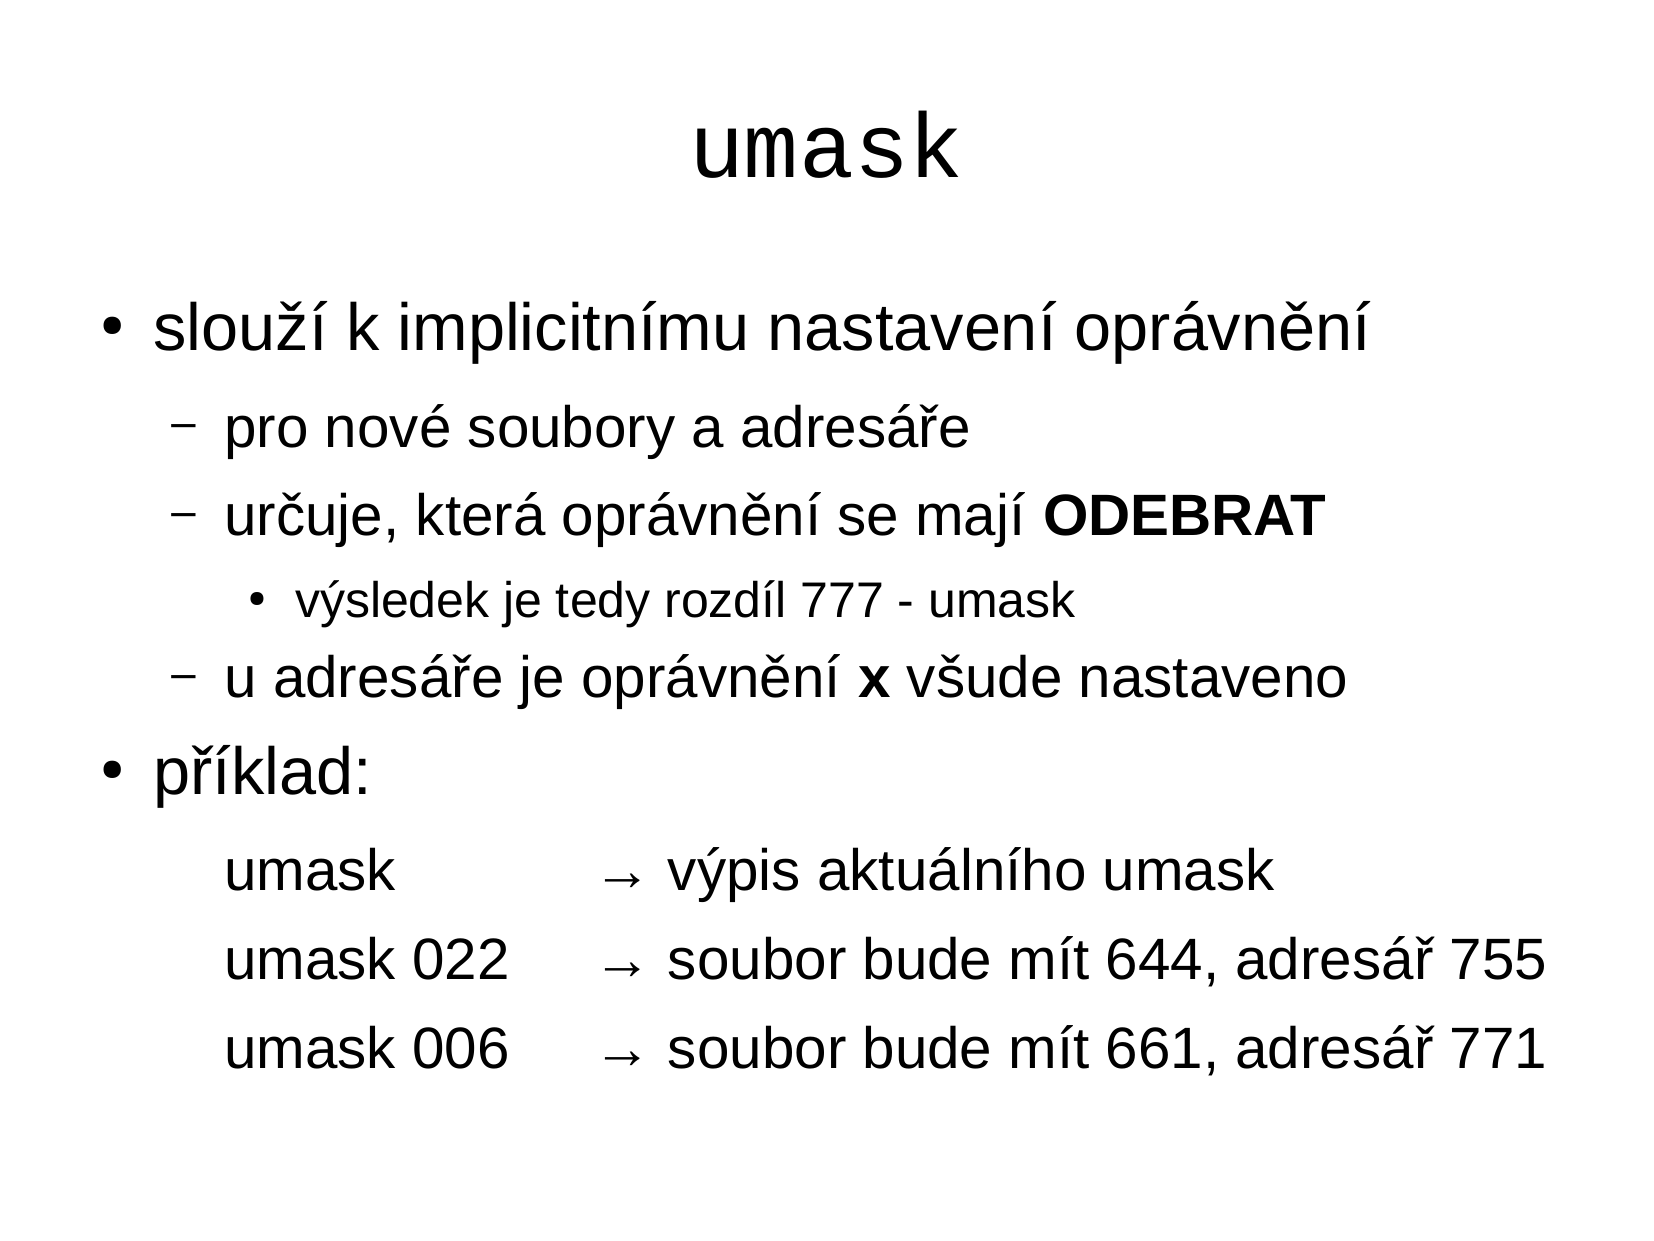

# umask
slouží k implicitnímu nastavení oprávnění
pro nové soubory a adresáře
určuje, která oprávnění se mají ODEBRAT
výsledek je tedy rozdíl 777 - umask
u adresáře je oprávnění x všude nastaveno
příklad:
umask			→ výpis aktuálního umask
umask 022		→ soubor bude mít 644, adresář 755
umask 006		→ soubor bude mít 661, adresář 771